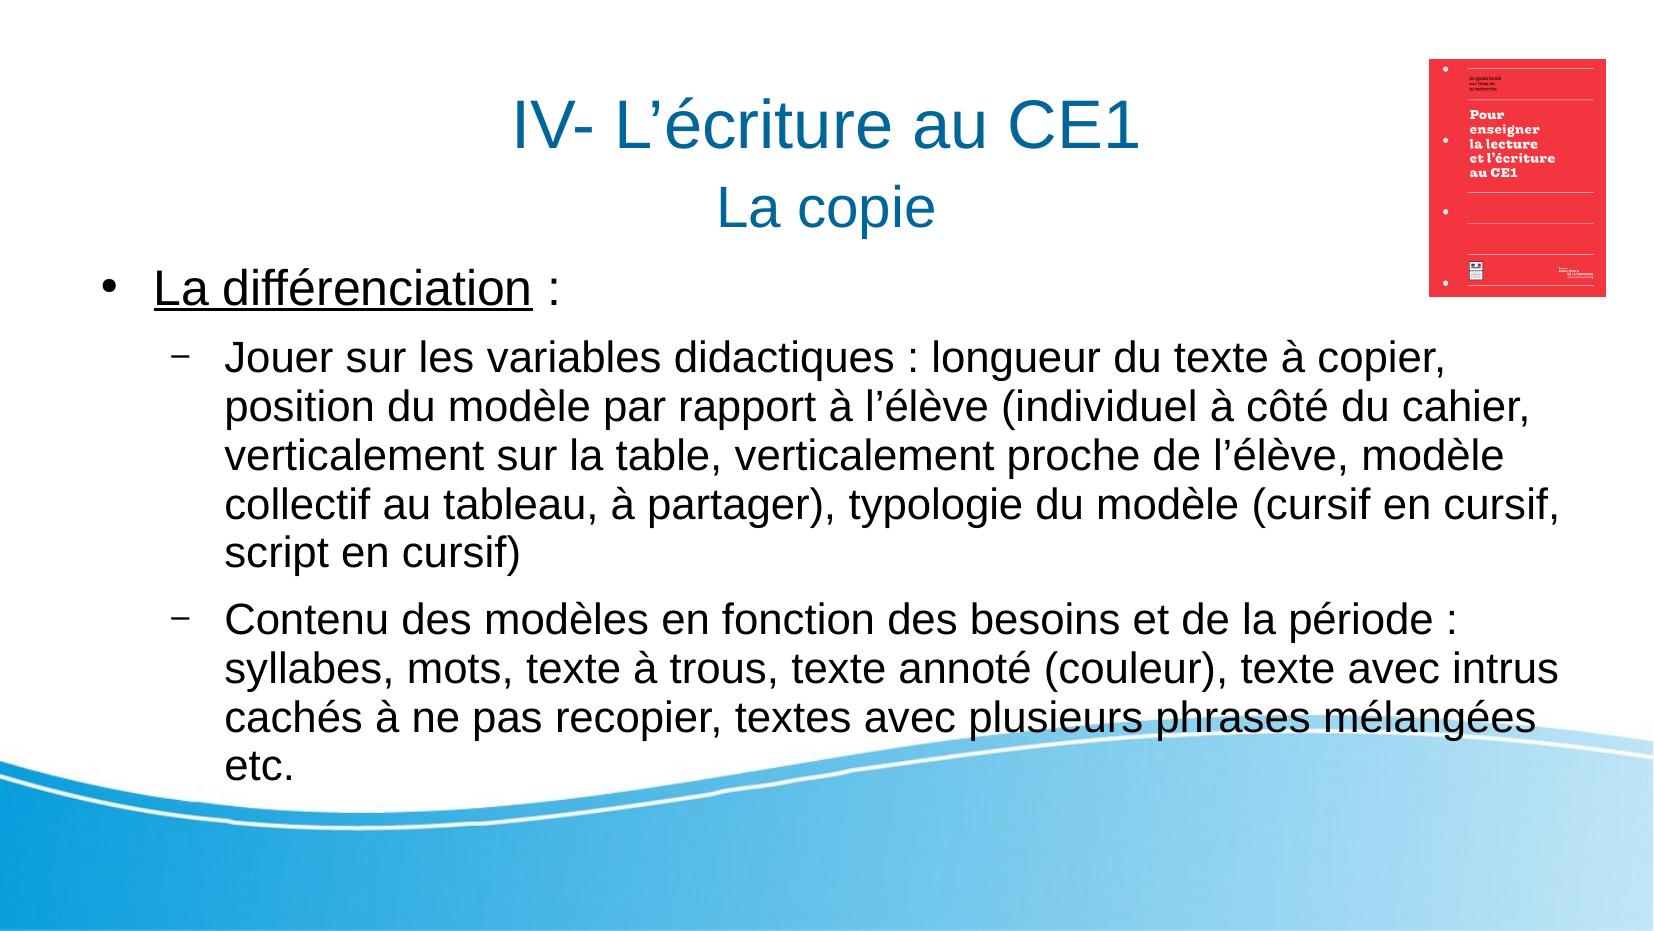

# IV- L’écriture au CE1
La copie
La différenciation :
Jouer sur les variables didactiques : longueur du texte à copier, position du modèle par rapport à l’élève (individuel à côté du cahier, verticalement sur la table, verticalement proche de l’élève, modèle collectif au tableau, à partager), typologie du modèle (cursif en cursif, script en cursif)
Contenu des modèles en fonction des besoins et de la période : syllabes, mots, texte à trous, texte annoté (couleur), texte avec intrus cachés à ne pas recopier, textes avec plusieurs phrases mélangées etc.